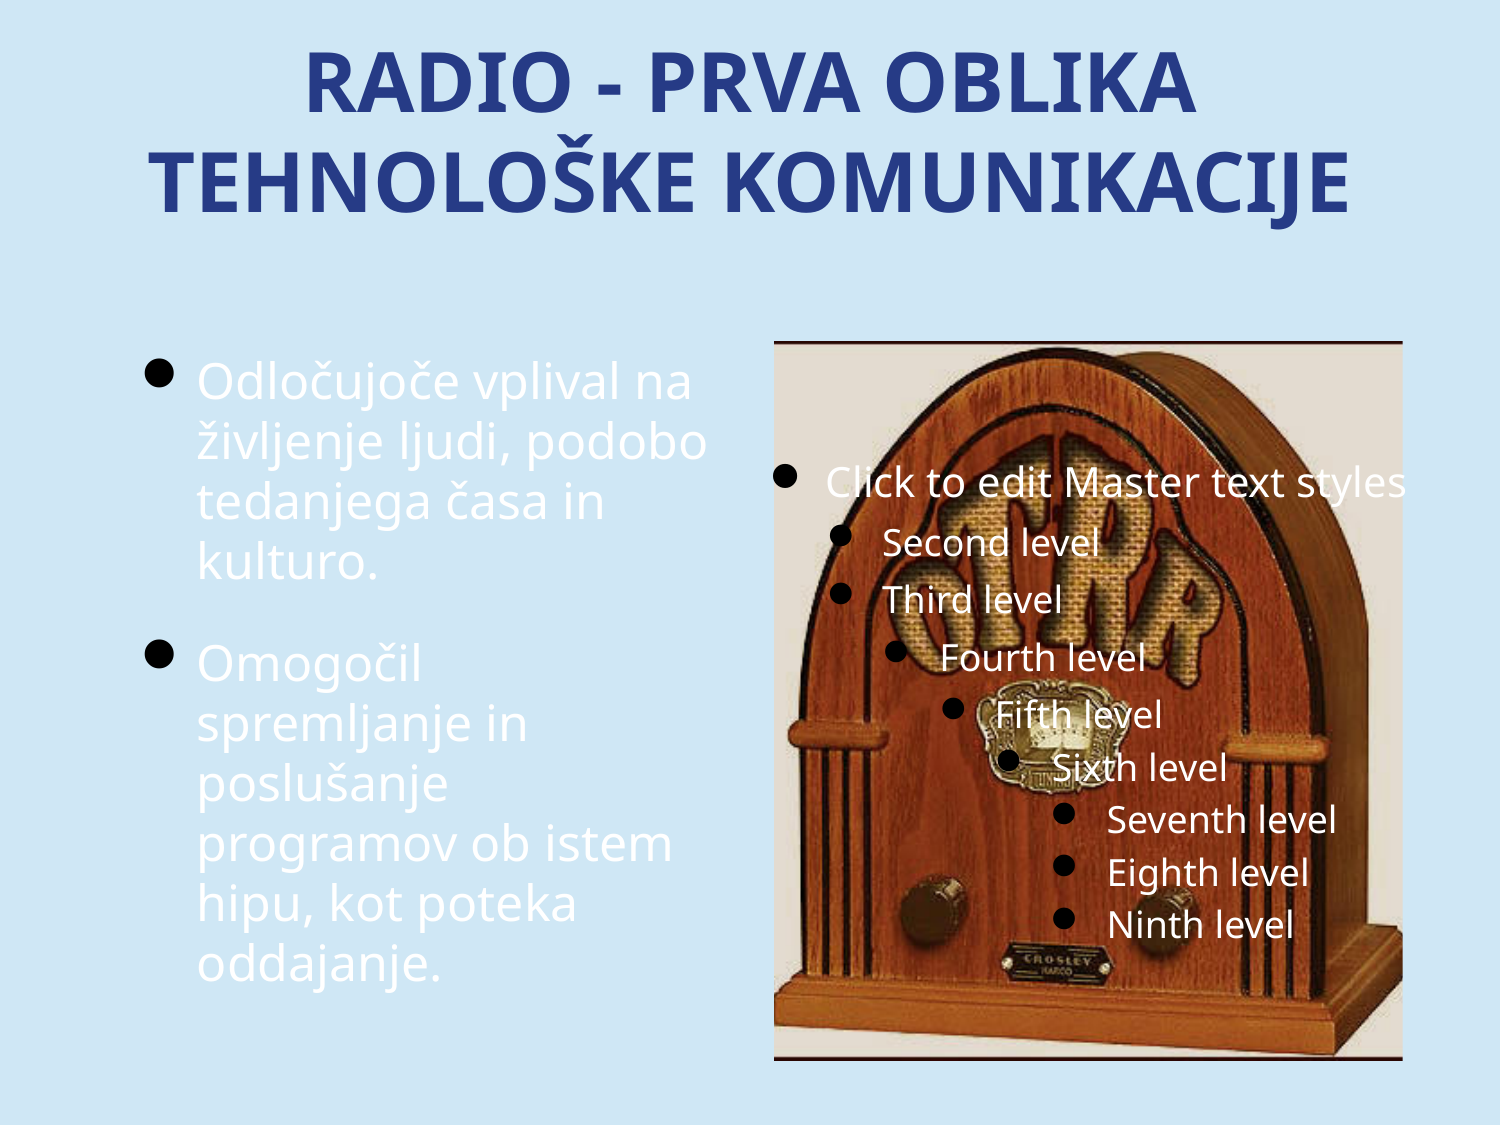

# RADIO - PRVA OBLIKA TEHNOLOŠKE KOMUNIKACIJE
Odločujoče vplival na življenje ljudi, podobo tedanjega časa in kulturo.
Omogočil spremljanje in poslušanje programov ob istem hipu, kot poteka oddajanje.
Click to edit Master text styles
Second level
Third level
Fourth level
Fifth level
Sixth level
Seventh level
Eighth level
Ninth level